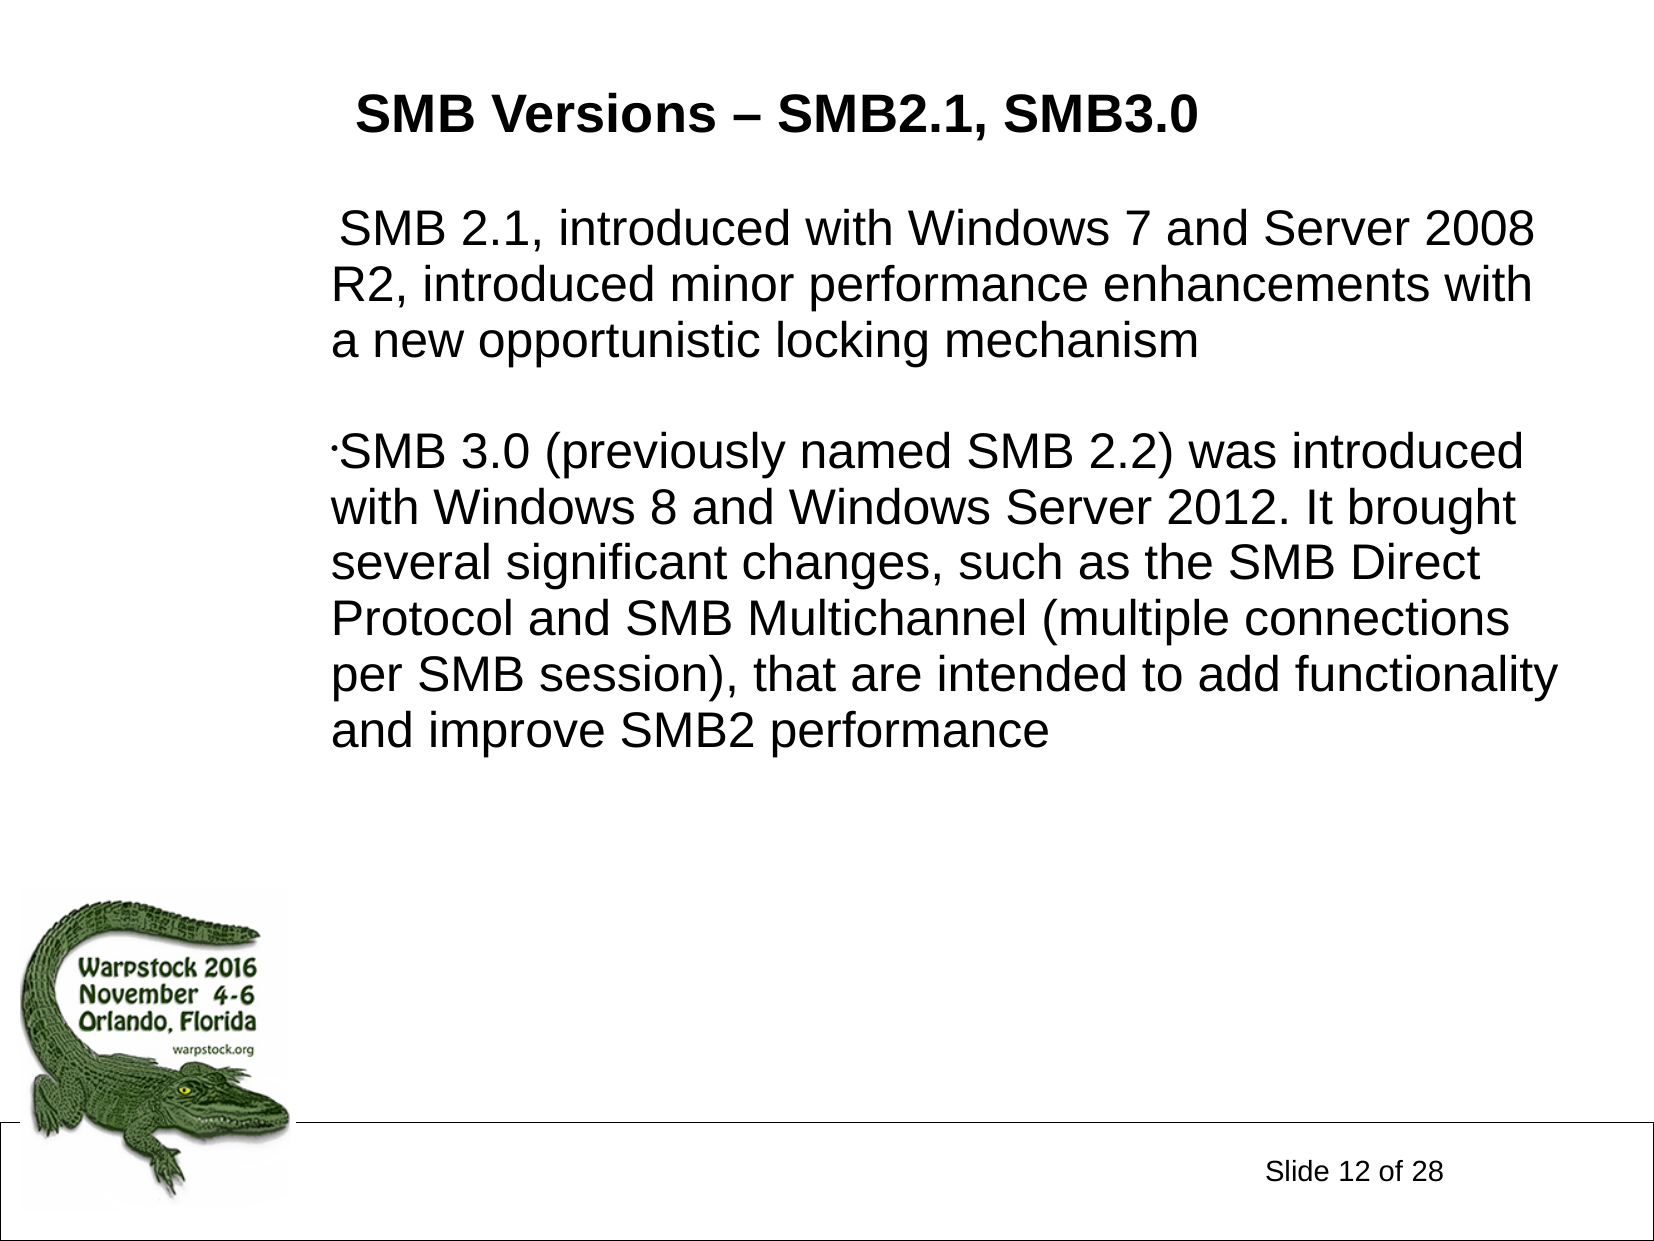

# SMB Versions – SMB2.1, SMB3.0
SMB 2.1, introduced with Windows 7 and Server 2008 R2, introduced minor performance enhancements with a new opportunistic locking mechanism
SMB 3.0 (previously named SMB 2.2) was introduced with Windows 8 and Windows Server 2012. It brought several significant changes, such as the SMB Direct Protocol and SMB Multichannel (multiple connections per SMB session), that are intended to add functionality and improve SMB2 performance